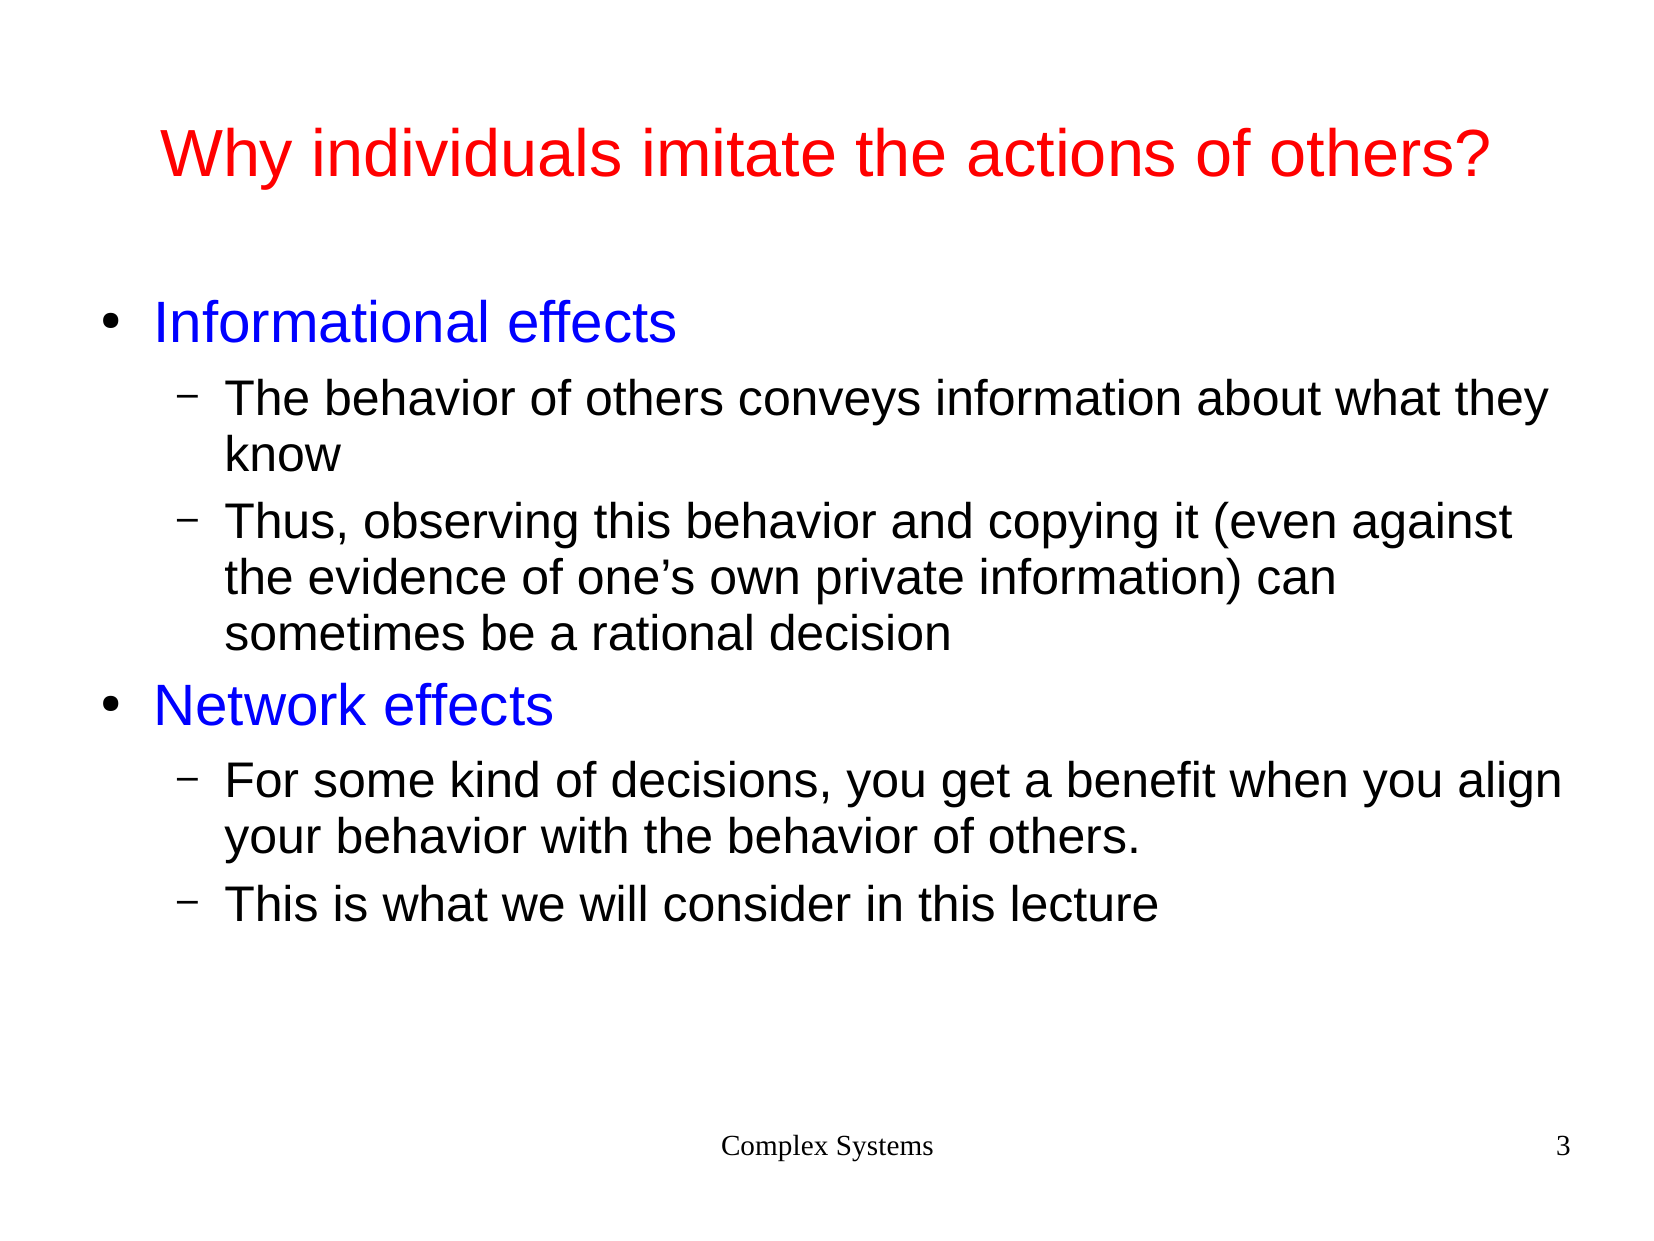

# Why individuals imitate the actions of others?
Informational effects
The behavior of others conveys information about what they know
Thus, observing this behavior and copying it (even against the evidence of one’s own private information) can sometimes be a rational decision
Network effects
For some kind of decisions, you get a benefit when you align your behavior with the behavior of others.
This is what we will consider in this lecture
Complex Systems
3